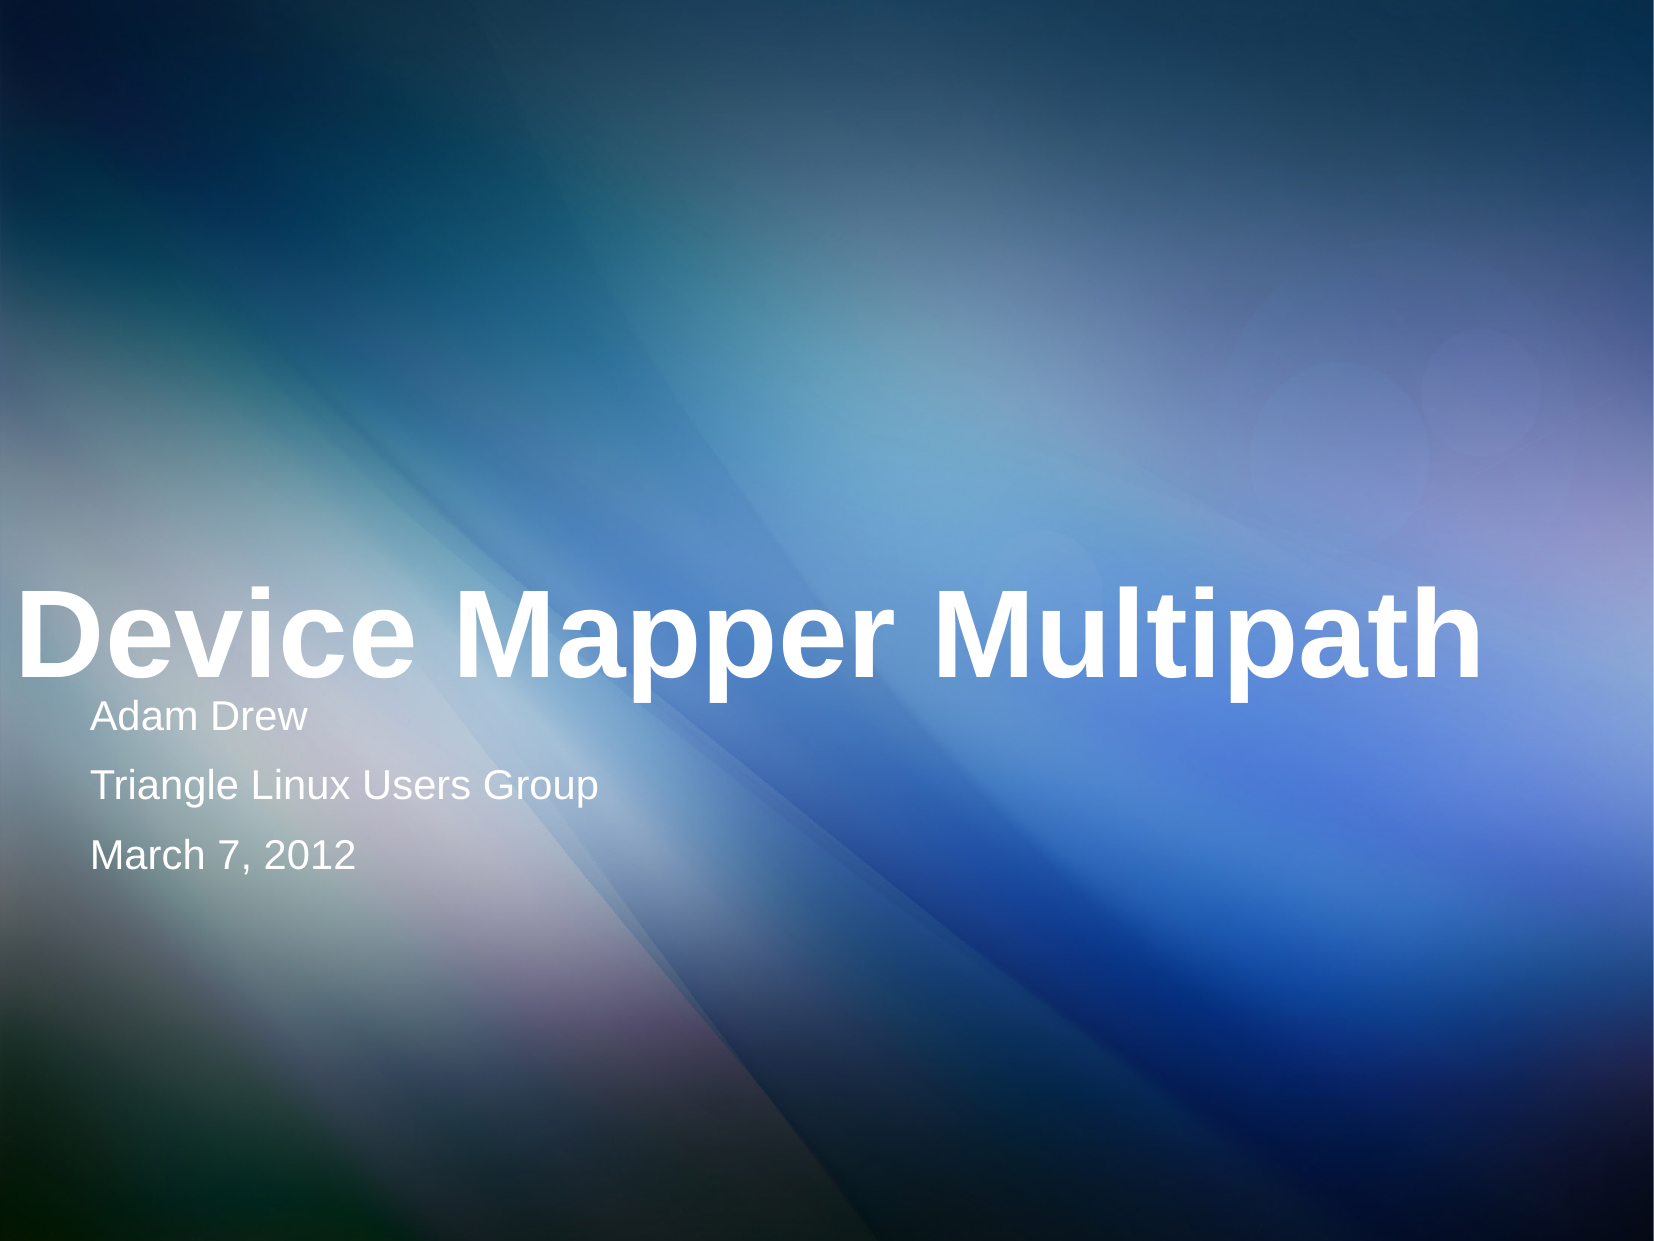

Device Mapper Multipath
Adam Drew
Triangle Linux Users Group
March 7, 2012